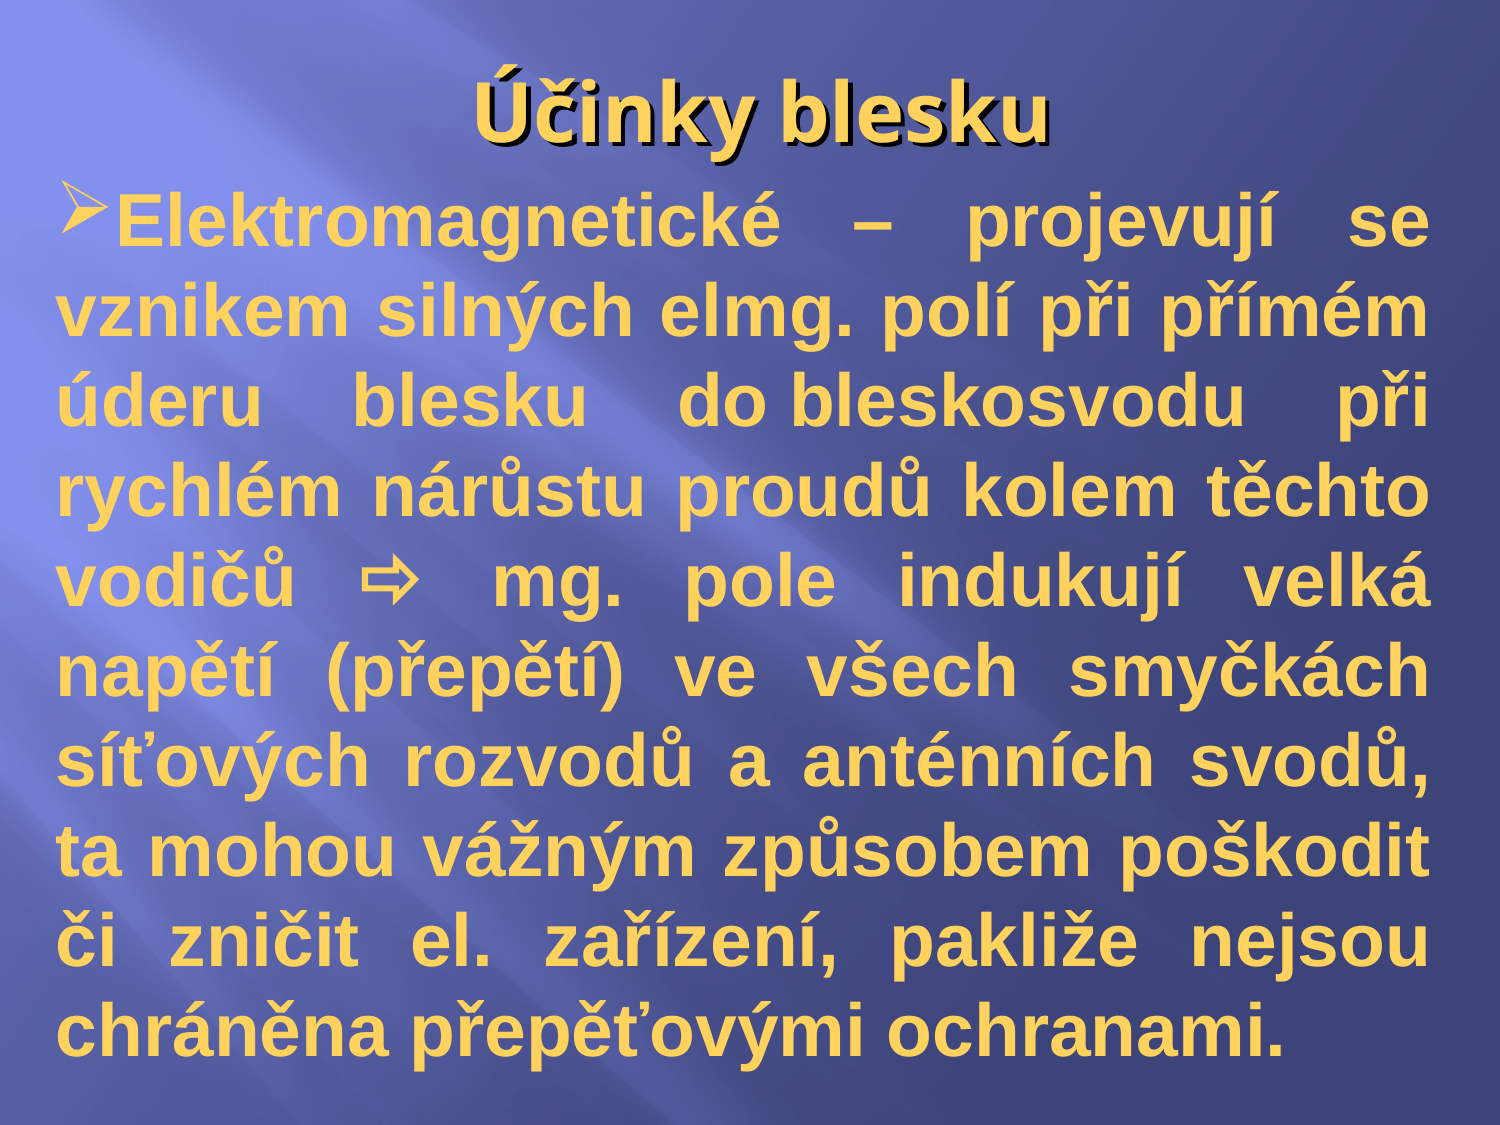

# Účinky blesku
Elektromagnetické – projevují se vznikem silných elmg. polí při přímém úderu blesku do bleskosvodu při rychlém nárůstu proudů kolem těchto vodičů  mg. pole indukují velká napětí (přepětí) ve všech smyčkách síťových rozvodů a anténních svodů, ta mohou vážným způsobem poškodit či zničit el. zařízení, pakliže nejsou chráněna přepěťovými ochranami.